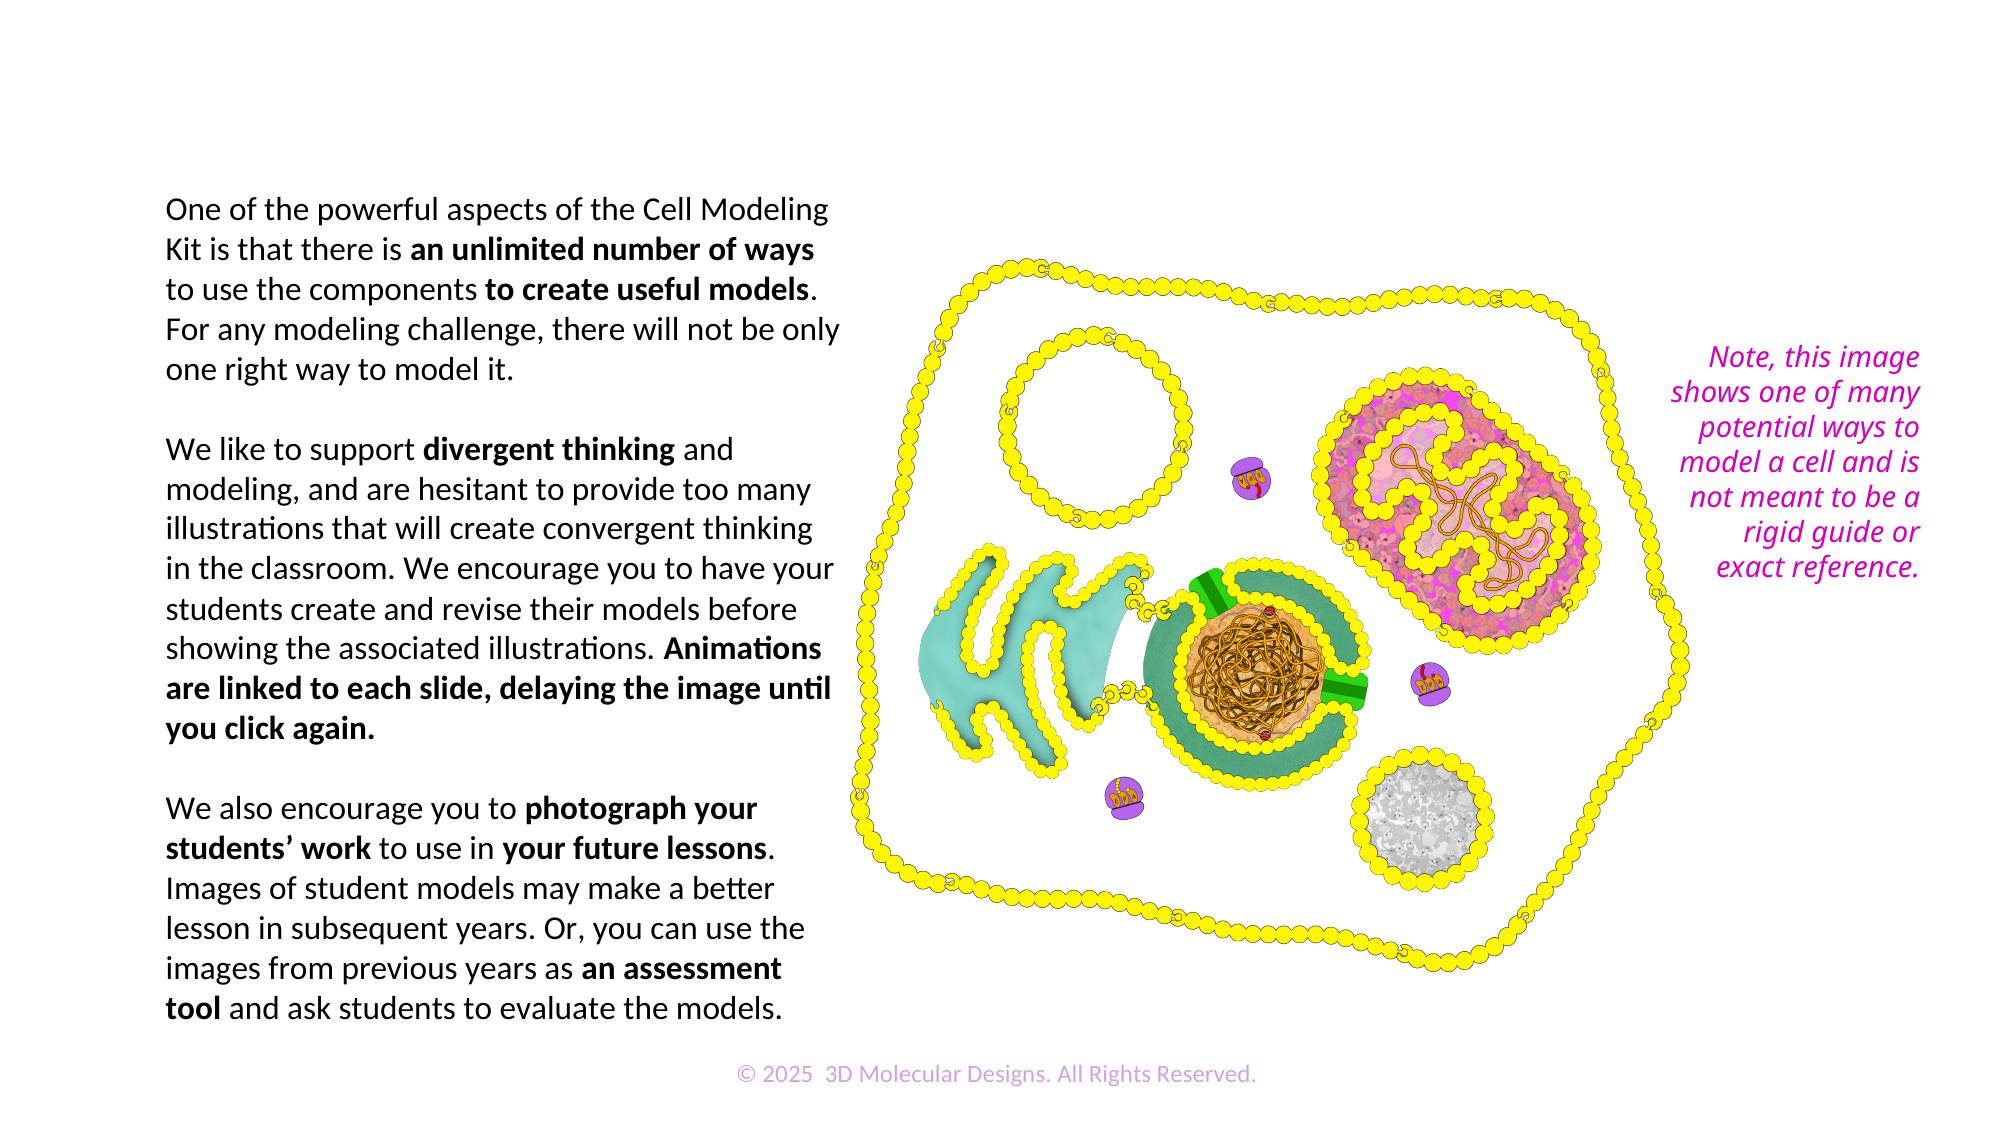

Teacher Guide – Making Unique Models
One of the powerful aspects of the Cell Modeling Kit is that there is an unlimited number of ways to use the components to create useful models. For any modeling challenge, there will not be only one right way to model it.
We like to support divergent thinking and modeling, and are hesitant to provide too many illustrations that will create convergent thinking in the classroom. We encourage you to have your students create and revise their models before showing the associated illustrations. Animations are linked to each slide, delaying the image until you click again.
We also encourage you to photograph your students’ work to use in your future lessons. Images of student models may make a better lesson in subsequent years. Or, you can use the images from previous years as an assessment tool and ask students to evaluate the models.
Note, this image shows one of many potential ways to model a cell and is not meant to be a rigid guide or exact reference.
© 2025 3D Molecular Designs. All Rights Reserved.